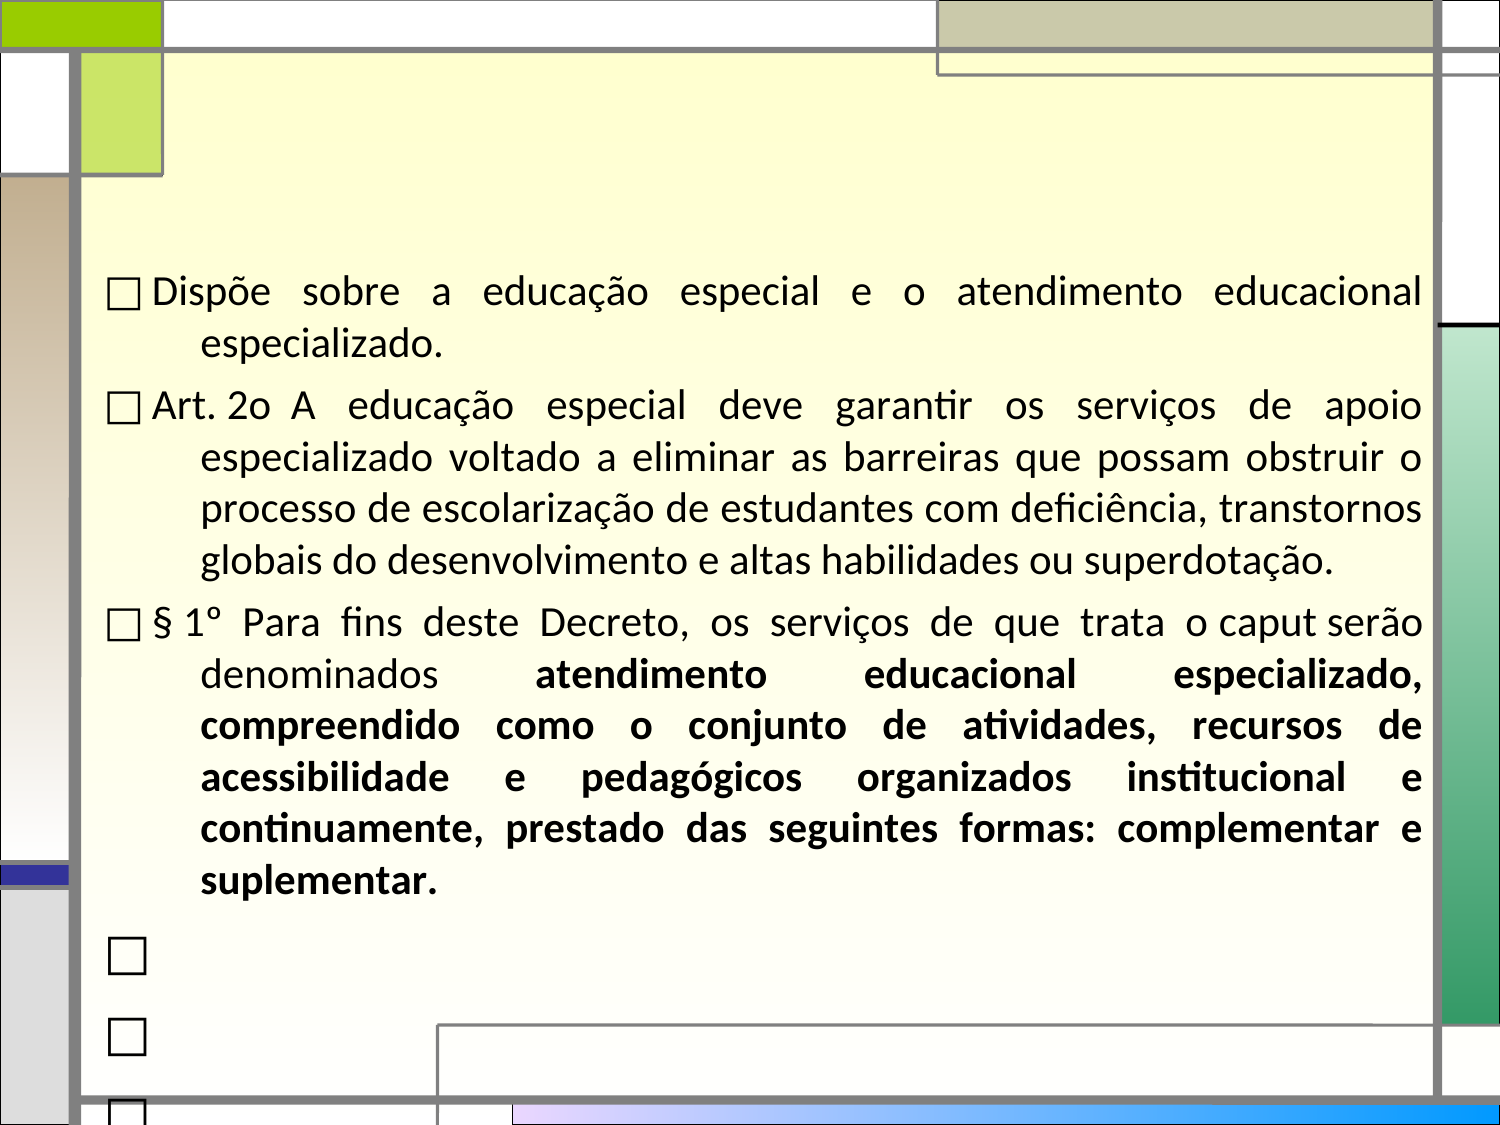

# Decreto 7.611 de 2011
Dispõe sobre a educação especial e o atendimento educacional especializado.
Art. 2o  A educação especial deve garantir os serviços de apoio especializado voltado a eliminar as barreiras que possam obstruir o processo de escolarização de estudantes com deficiência, transtornos globais do desenvolvimento e altas habilidades ou superdotação.
§ 1º  Para fins deste Decreto, os serviços de que trata o caput serão denominados atendimento educacional especializado, compreendido como o conjunto de atividades, recursos de acessibilidade e pedagógicos organizados institucional e continuamente, prestado das seguintes formas: complementar e suplementar.